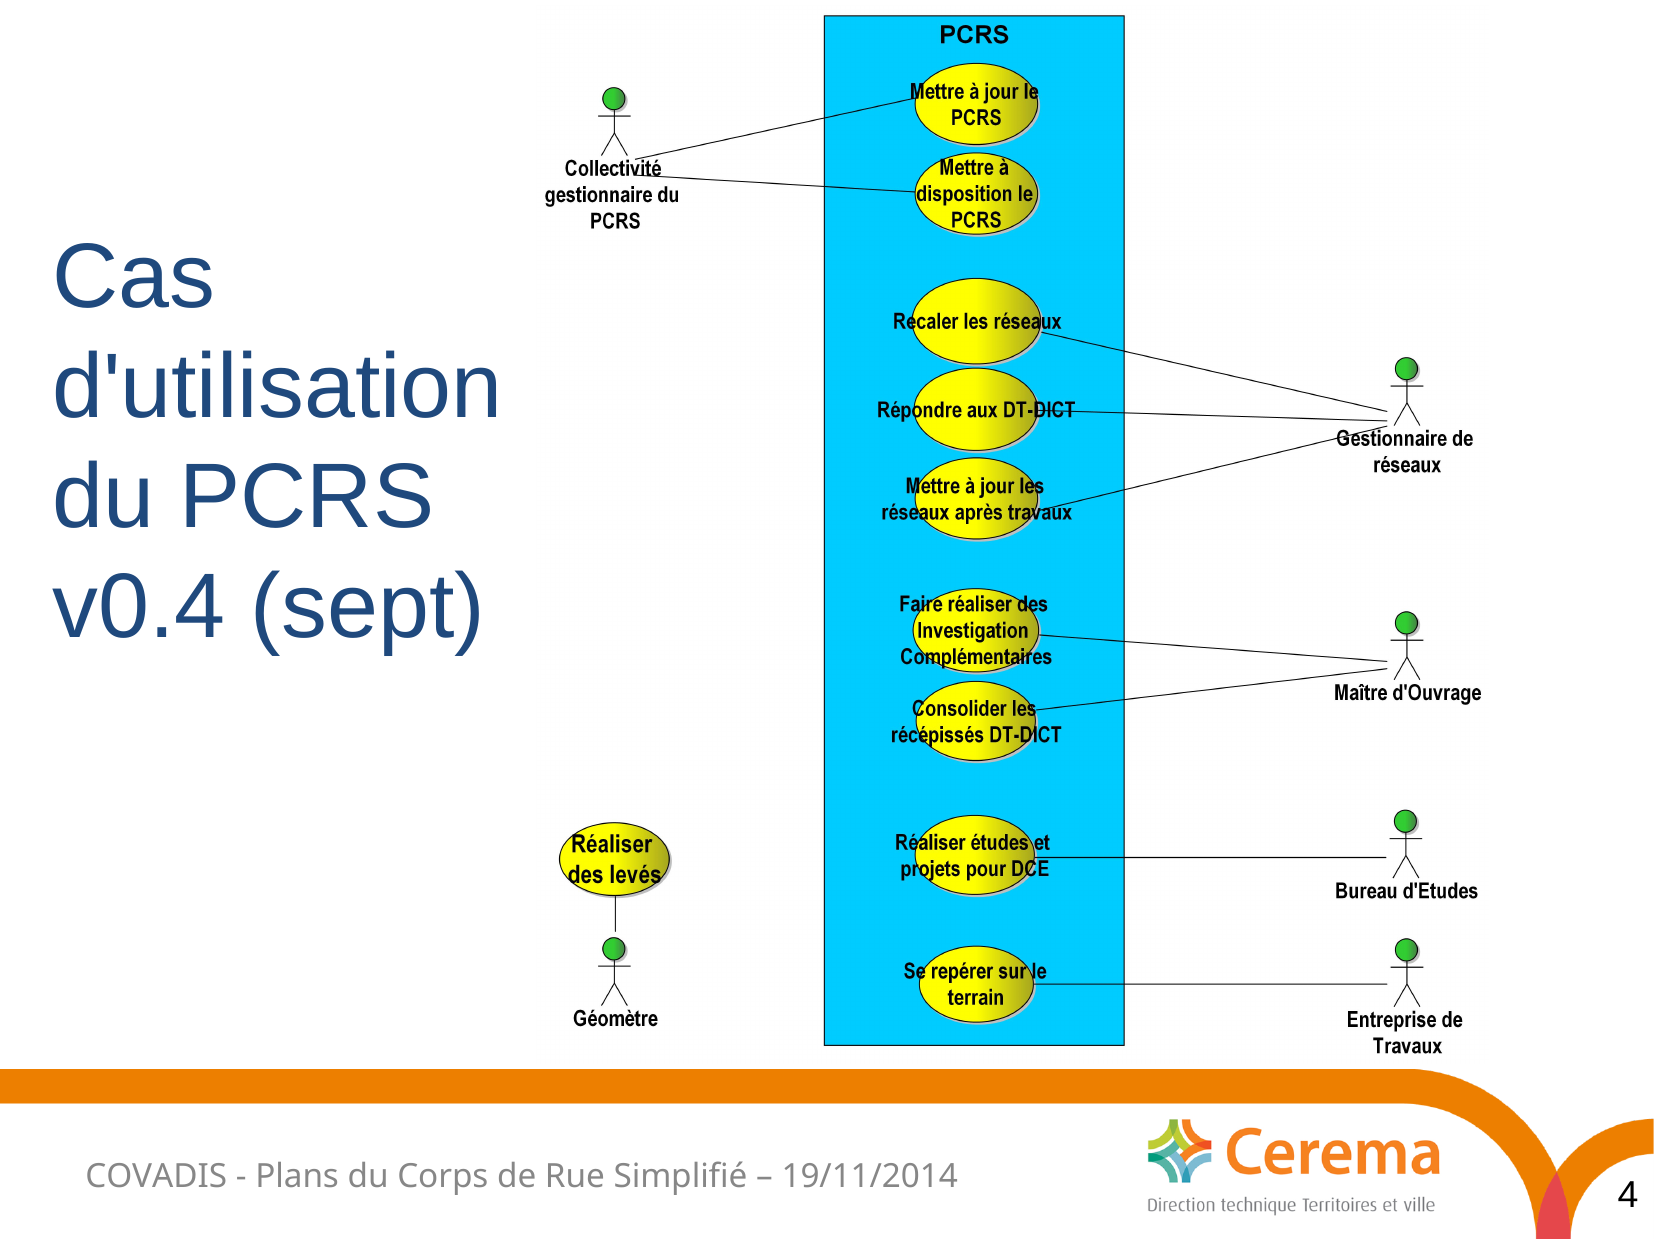

# Cas d'utilisation du PCRS v0.4 (sept)